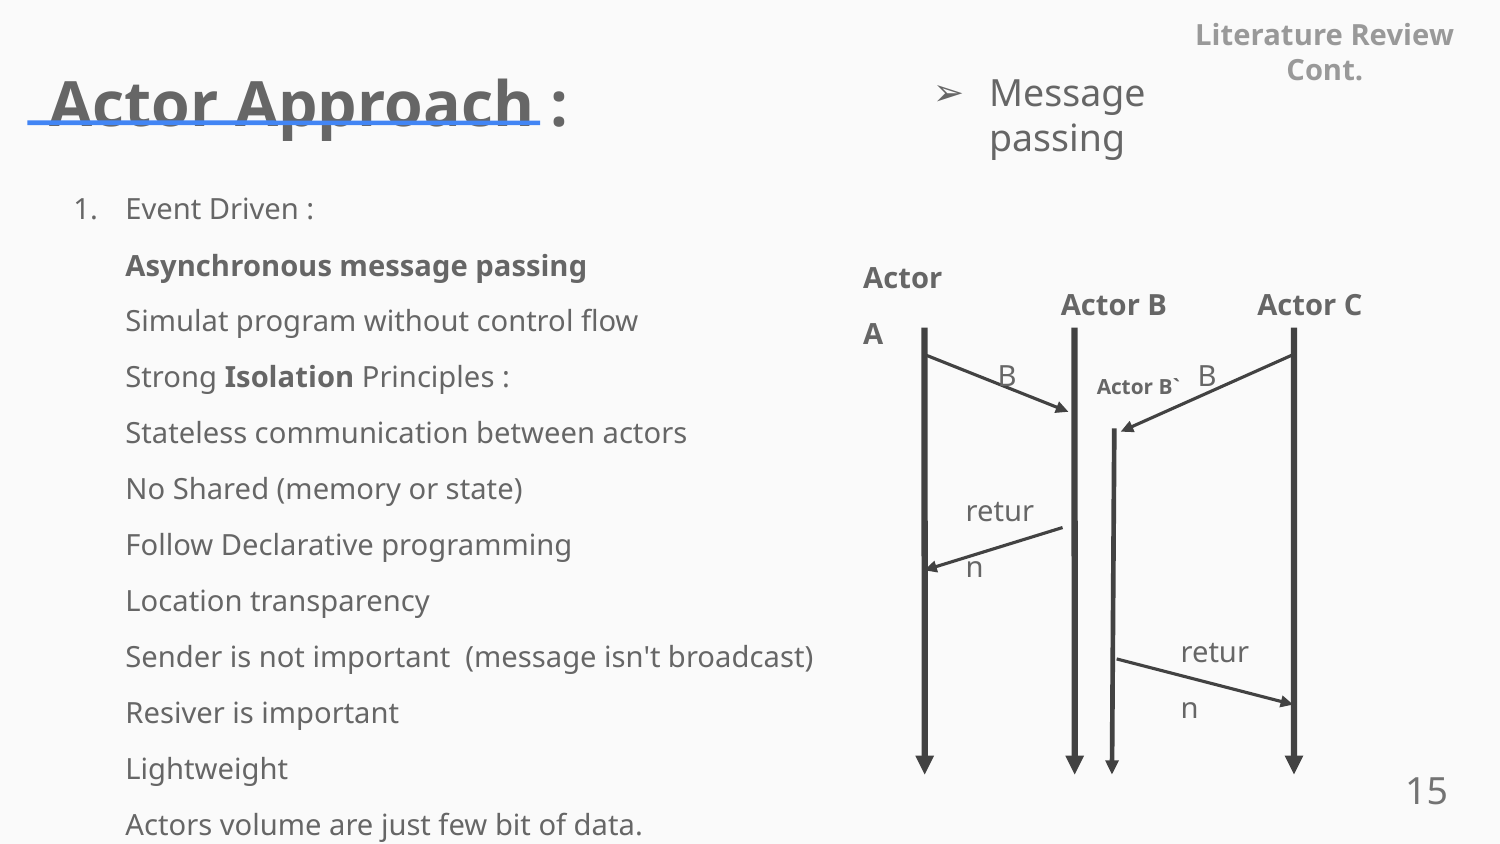

Literature Review Cont.
# Actor Approach :
Message passing
Event Driven :
Asynchronous message passing
Simulat program without control flow
Strong Isolation Principles :
Stateless communication between actors
No Shared (memory or state)
Follow Declarative programming
Location transparency
Sender is not important (message isn't broadcast)
Resiver is important
Lightweight
Actors volume are just few bit of data.
Actor B
Actor C
Actor A
B
B
Actor B`
return
return
15